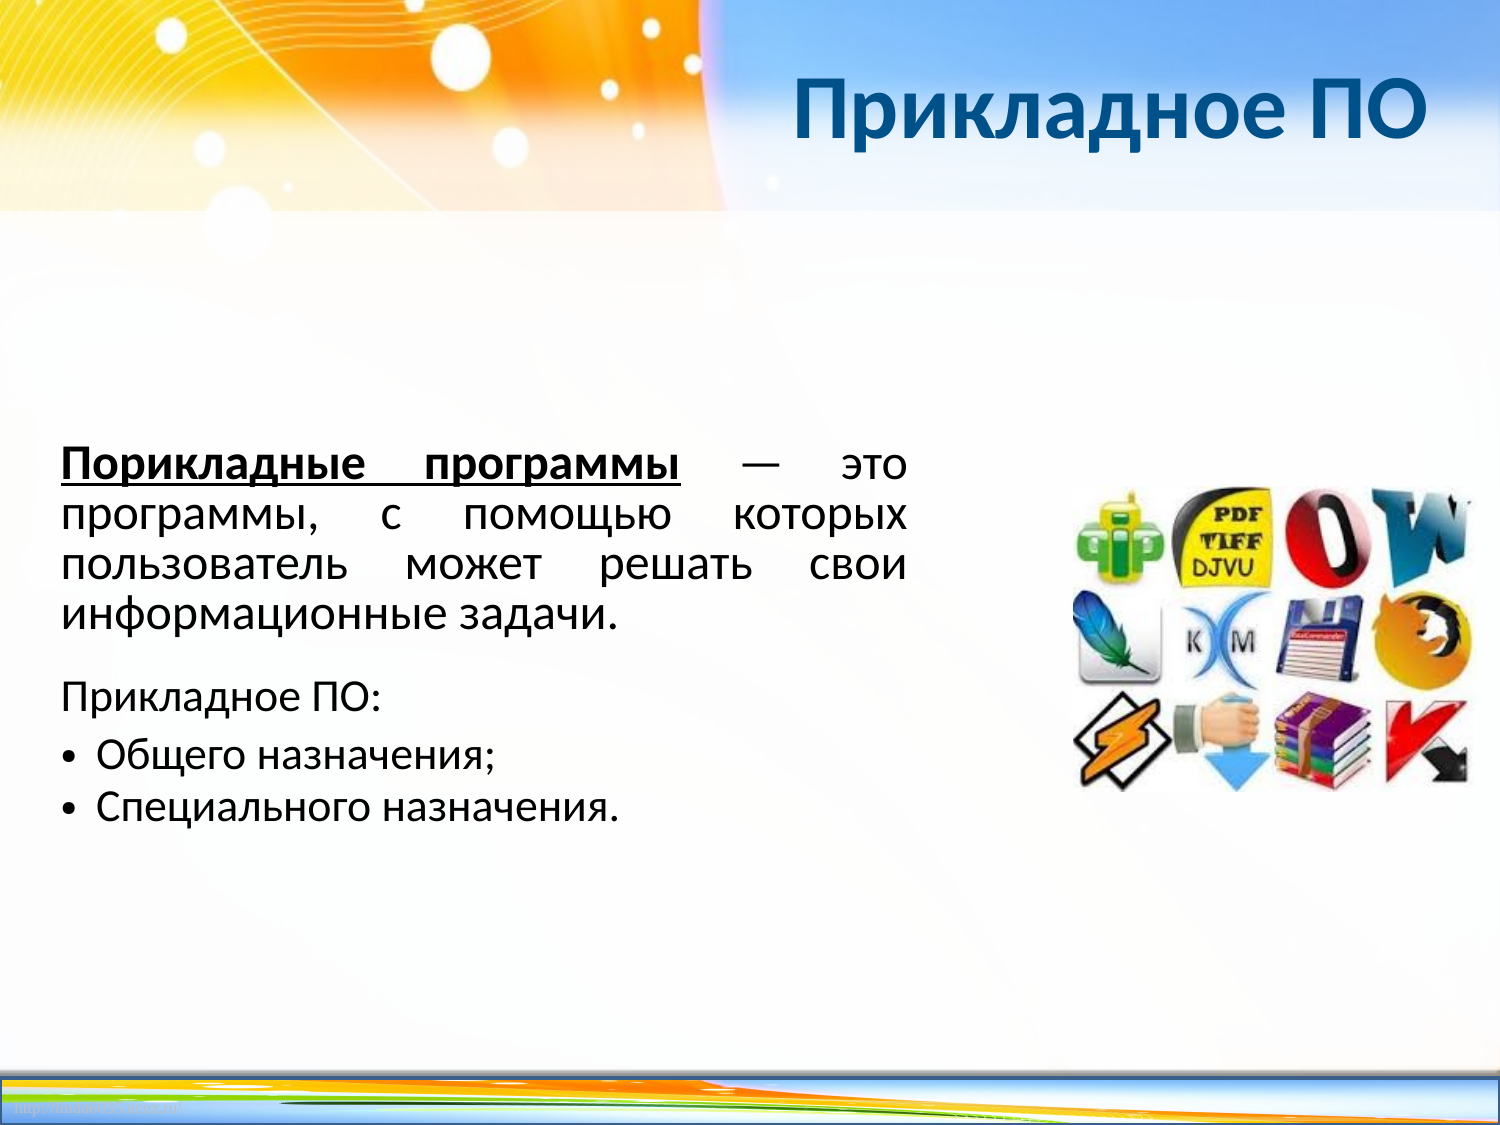

# Прикладное ПО
Порикладные программы — это программы, с помощью которых пользователь может решать свои информационные задачи.
Прикладное ПО:
Общего назначения;
Специального назначения.